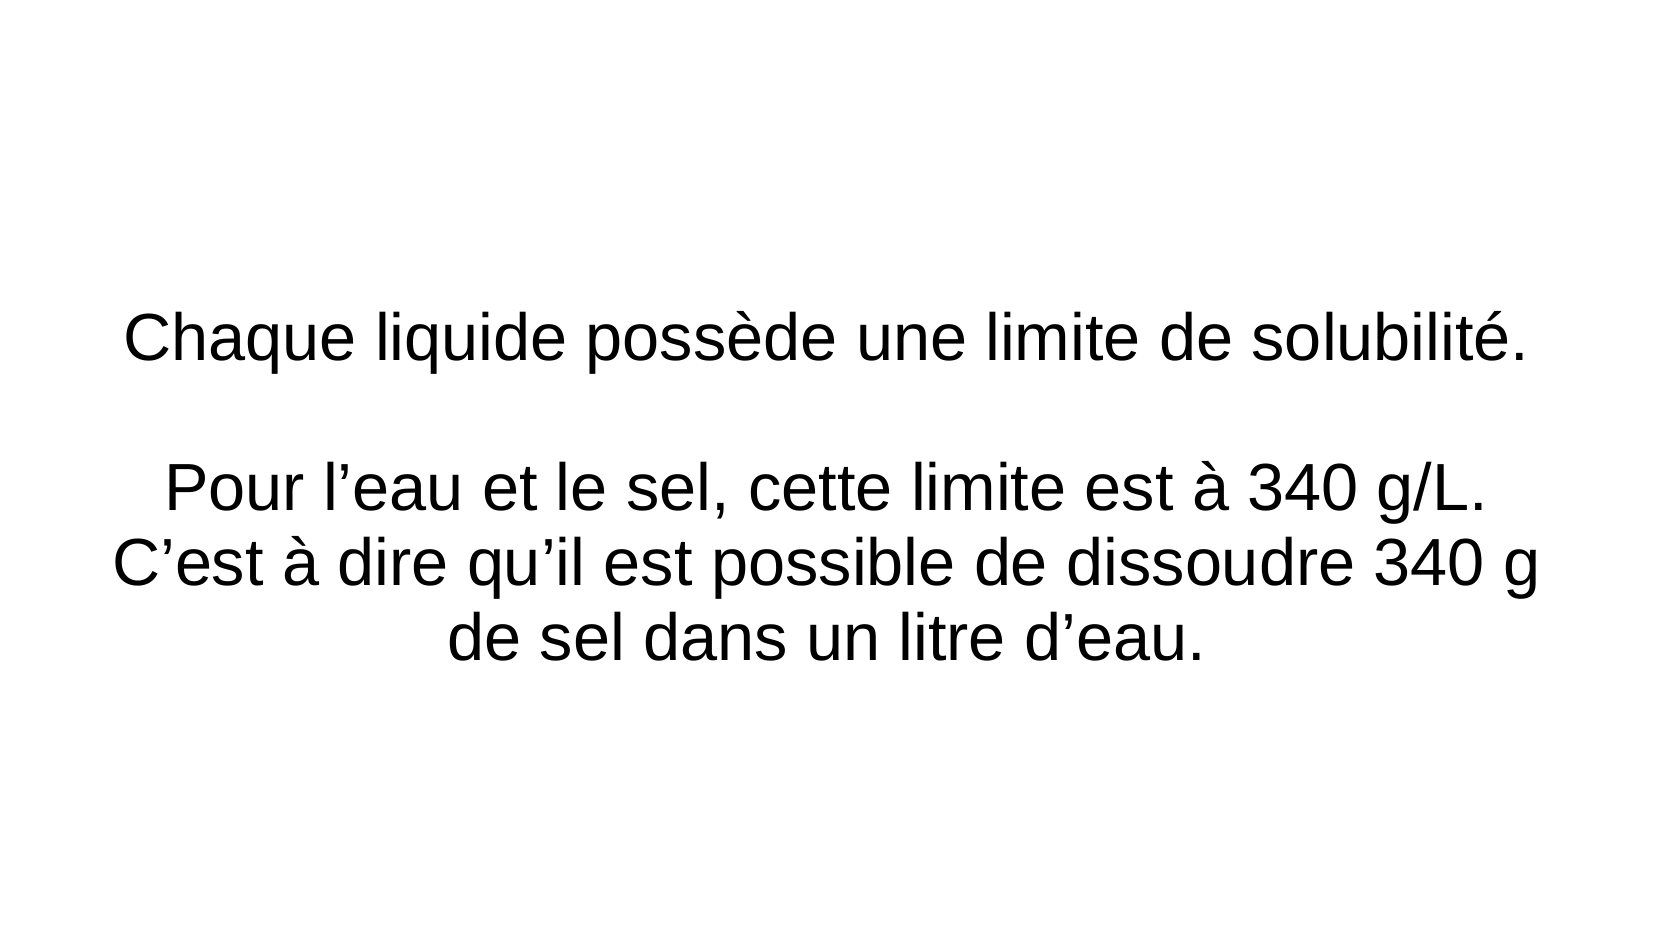

# Chaque liquide possède une limite de solubilité.
Pour l’eau et le sel, cette limite est à 340 g/L.
C’est à dire qu’il est possible de dissoudre 340 g de sel dans un litre d’eau.